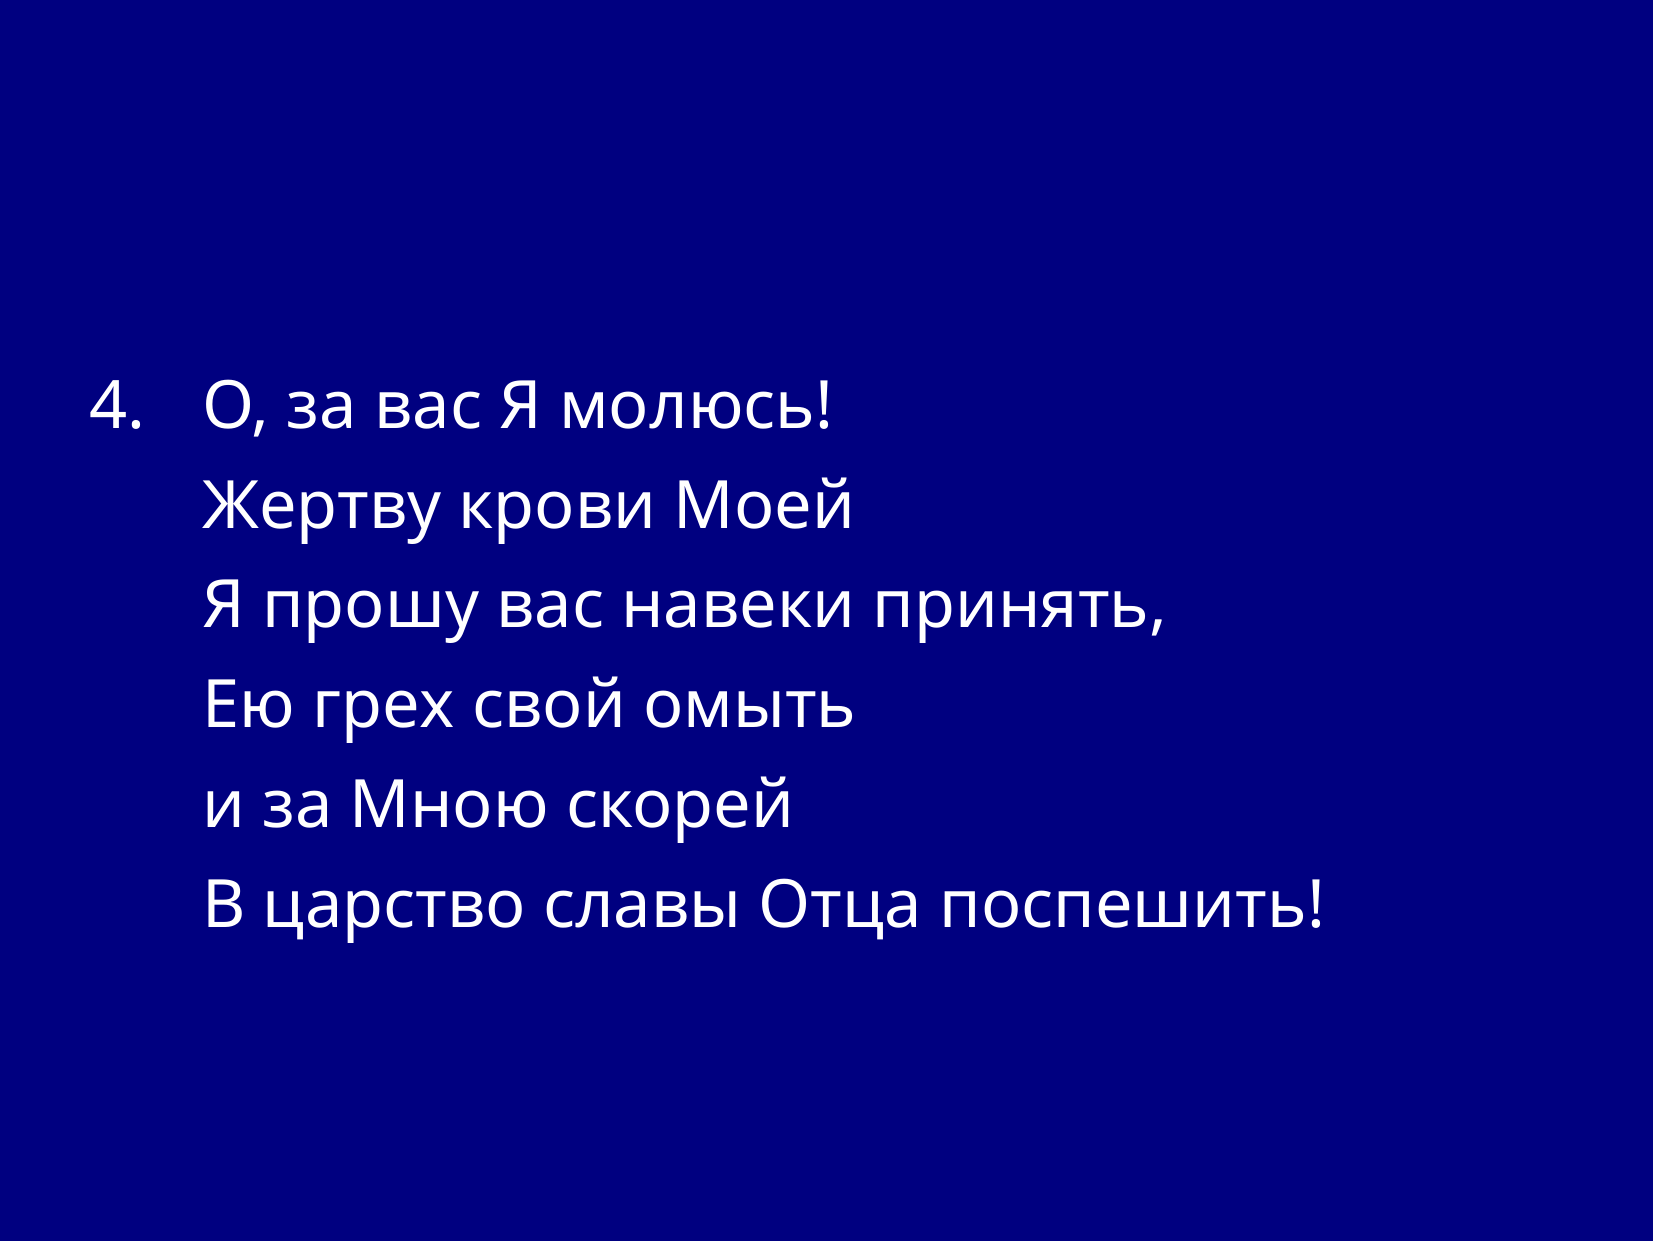

4.	О, за вас Я молюсь!
	Жертву крови Моей
	Я прошу вас навеки принять,
	Ею грех свой омыть
	и за Мною скорей
	В царство славы Отца поспешить!